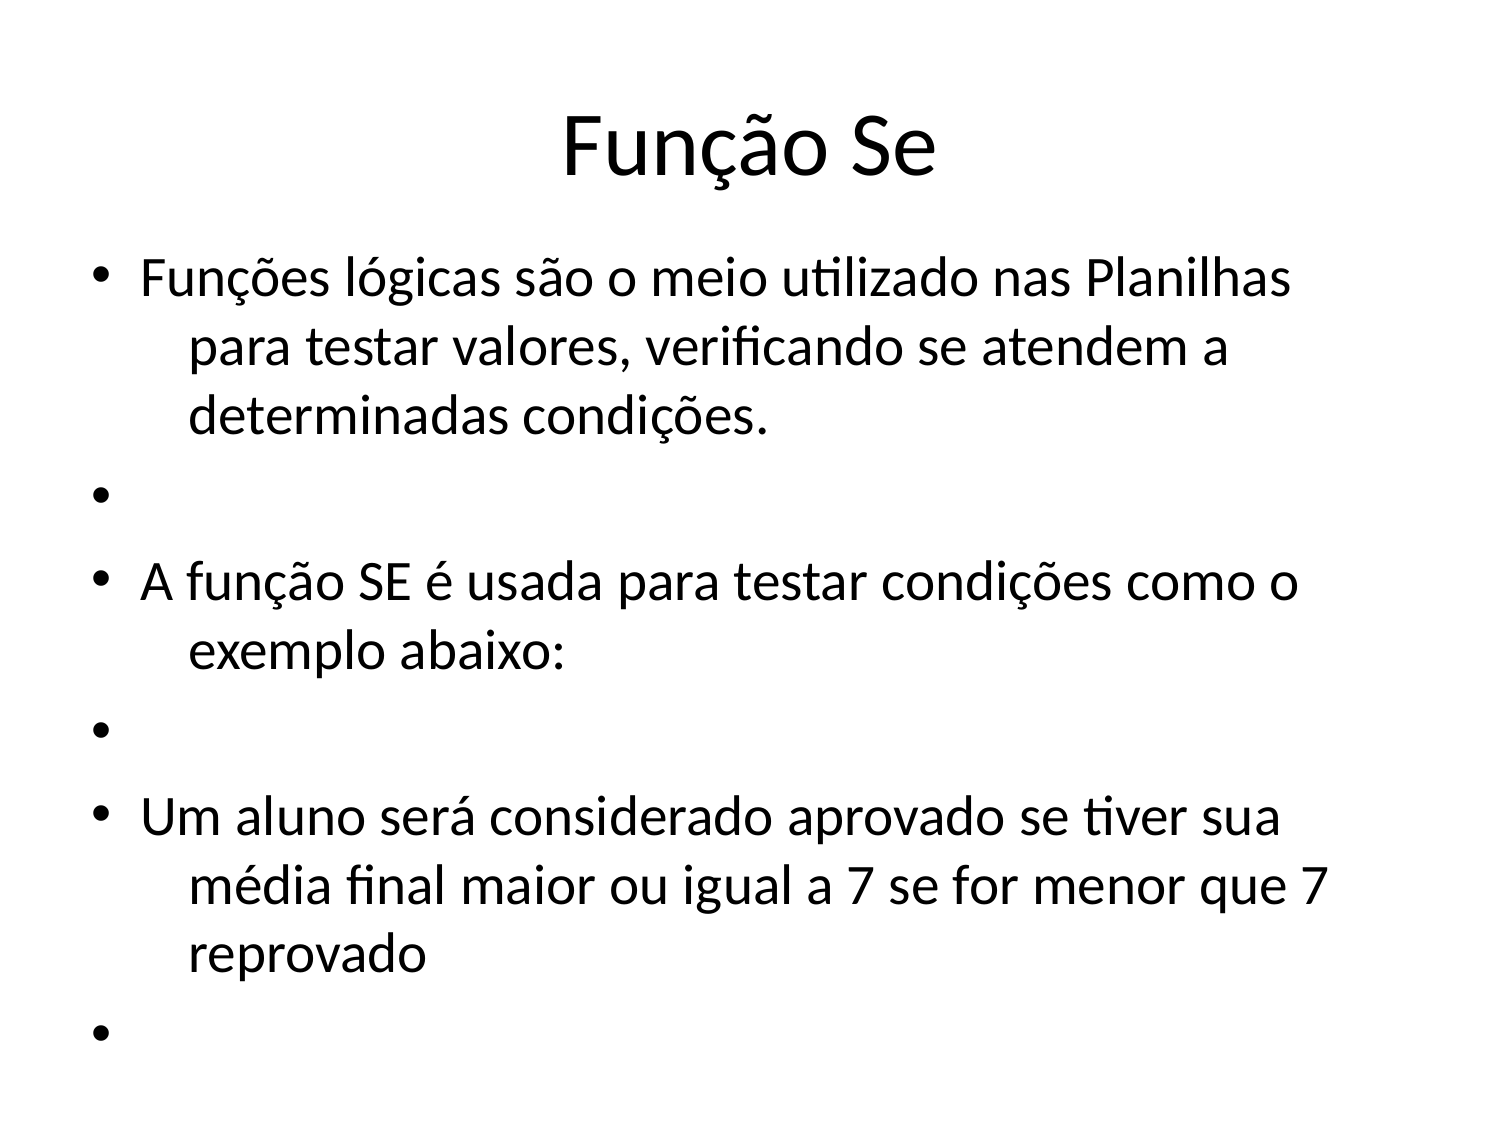

# Função Se
Funções lógicas são o meio utilizado nas Planilhas para testar valores, verificando se atendem a determinadas condições.
A função SE é usada para testar condições como o exemplo abaixo:
Um aluno será considerado aprovado se tiver sua média final maior ou igual a 7 se for menor que 7 reprovado